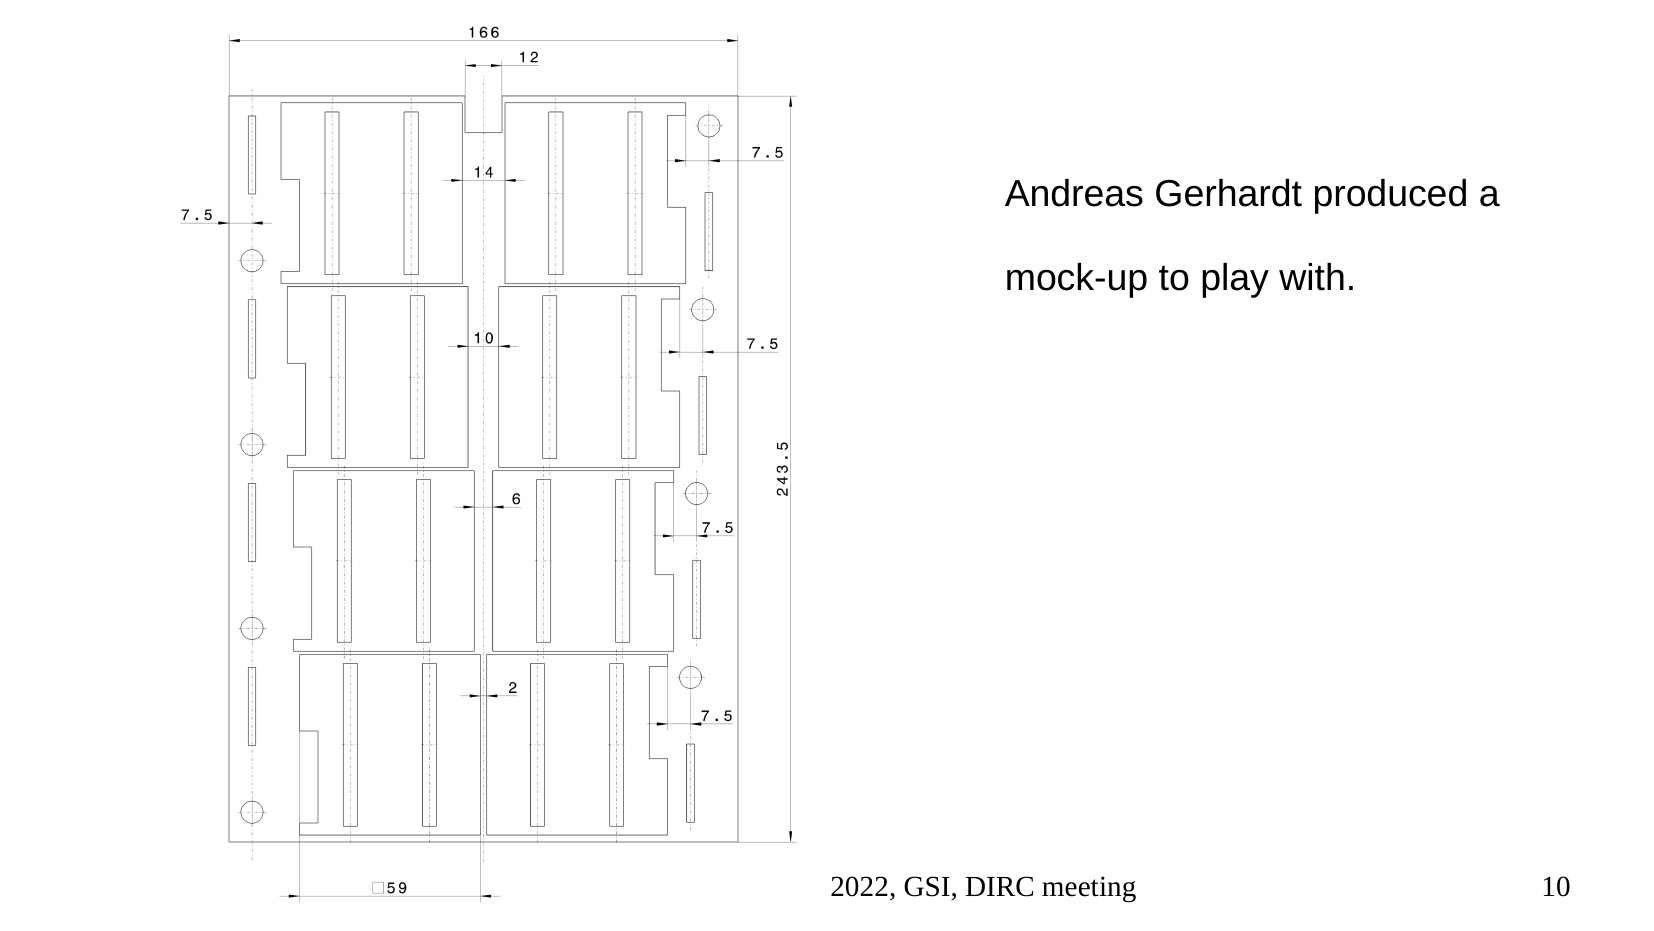

Andreas Gerhardt produced a
mock-up to play with.
10